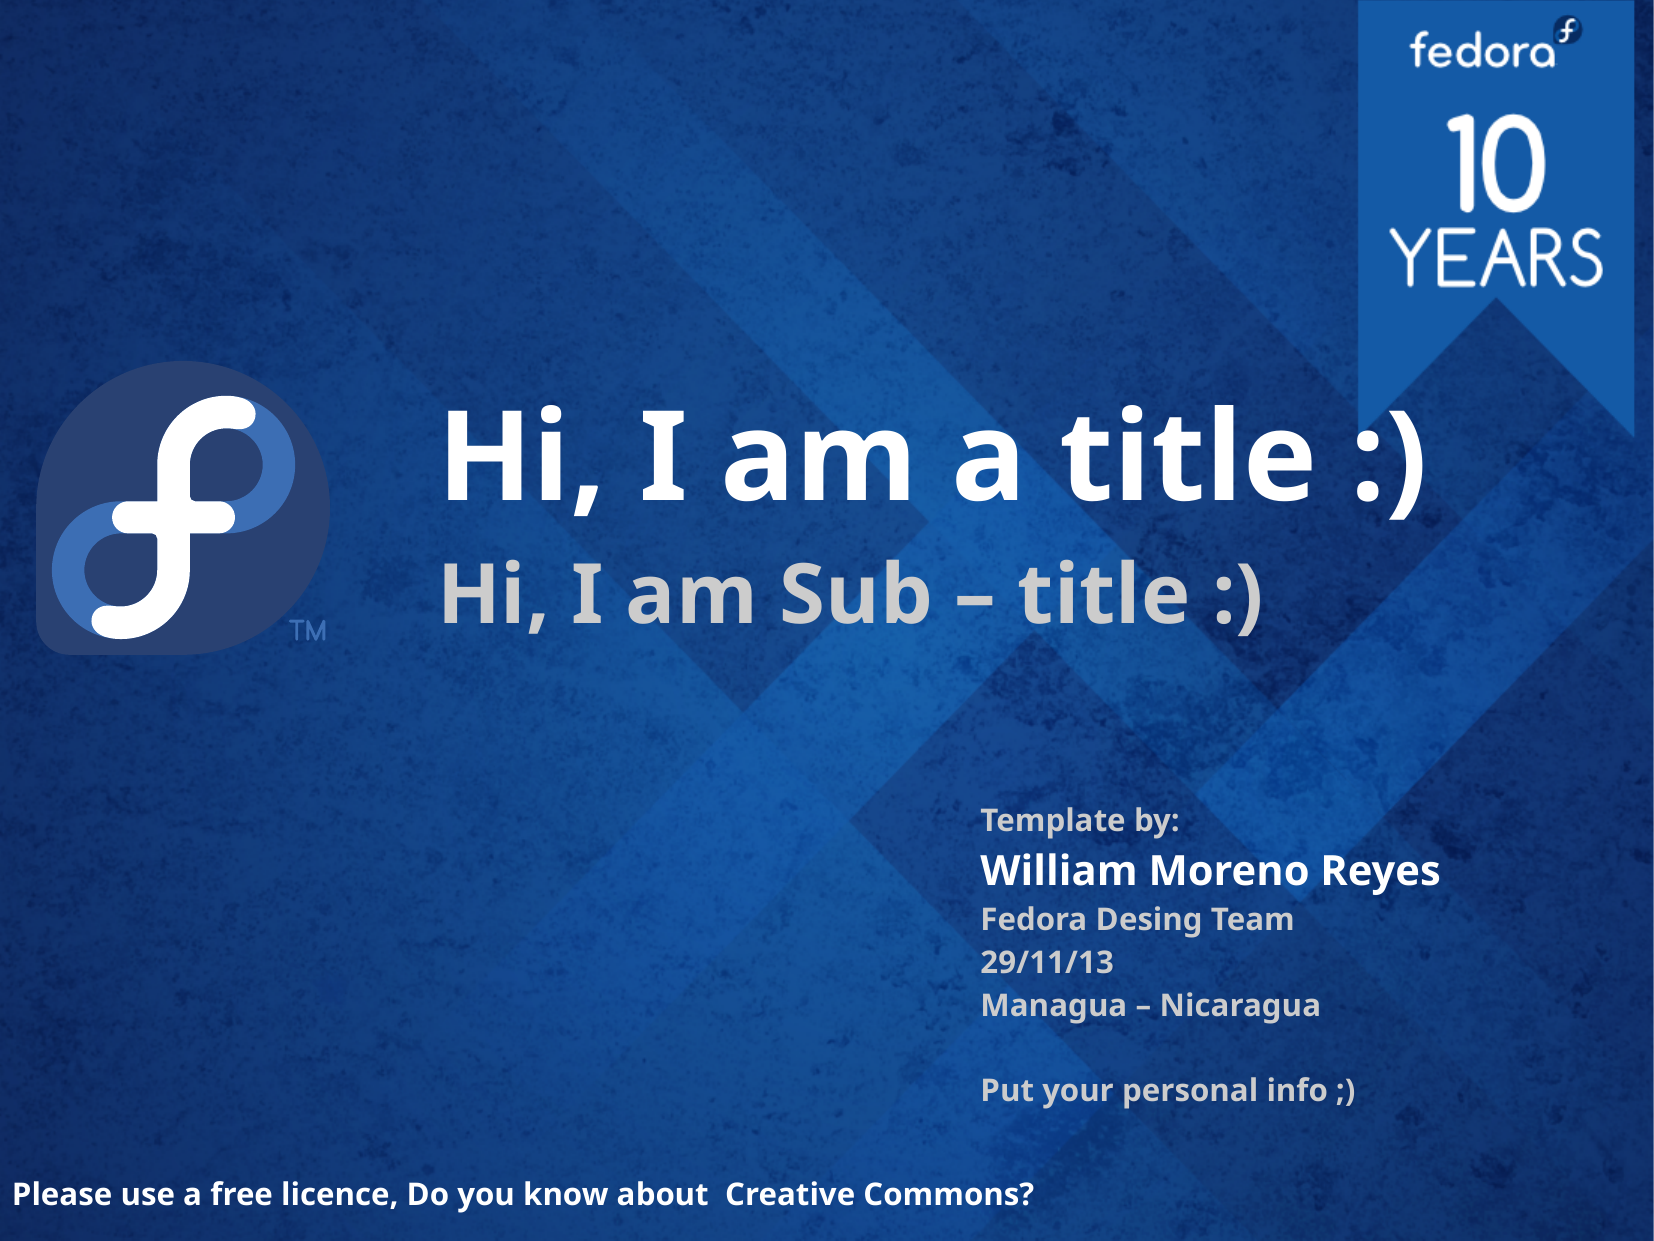

# Hi, I am a title :)
Hi, I am Sub – title :)
Template by:
William Moreno Reyes
Fedora Desing Team
29/11/13
Managua – Nicaragua
Put your personal info ;)
Please use a free licence, Do you know about Creative Commons?